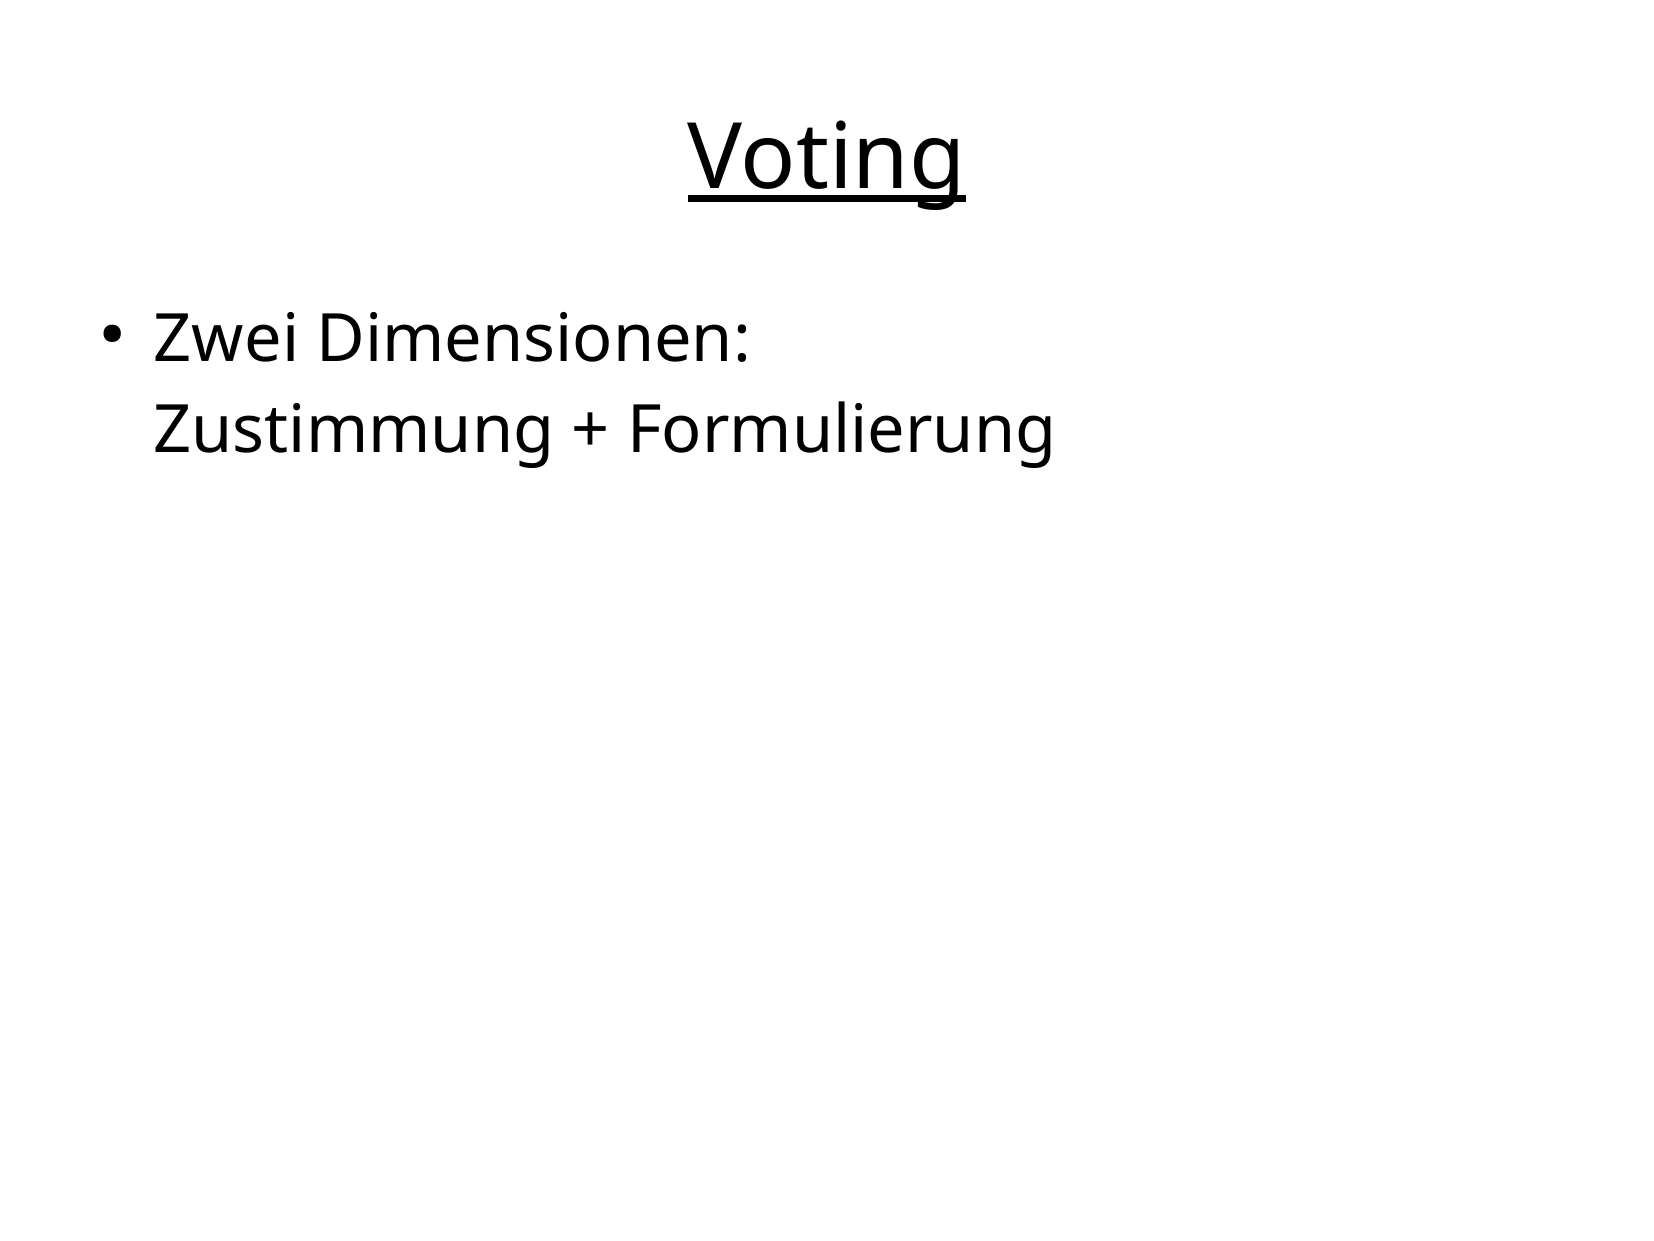

# Voting
Zwei Dimensionen:
Zustimmung + Formulierung